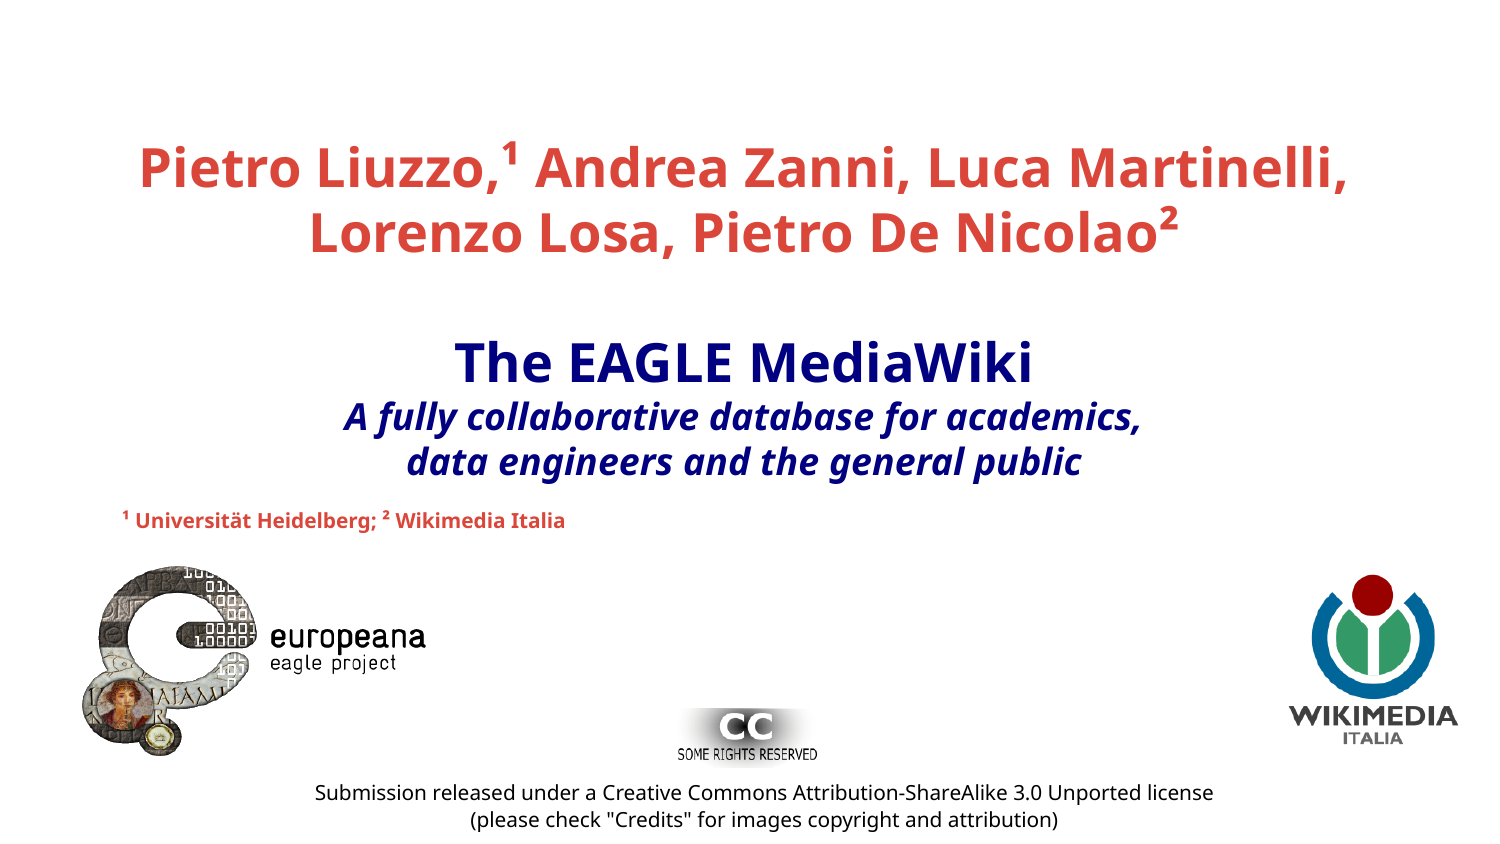

Pietro Liuzzo,¹ Andrea Zanni, Luca Martinelli, Lorenzo Losa, Pietro De Nicolao²
The EAGLE MediaWiki
A fully collaborative database for academics,
data engineers and the general public
¹ Universität Heidelberg; ² Wikimedia Italia
Submission released under a Creative Commons Attribution-ShareAlike 3.0 Unported license
(please check "Credits" for images copyright and attribution)